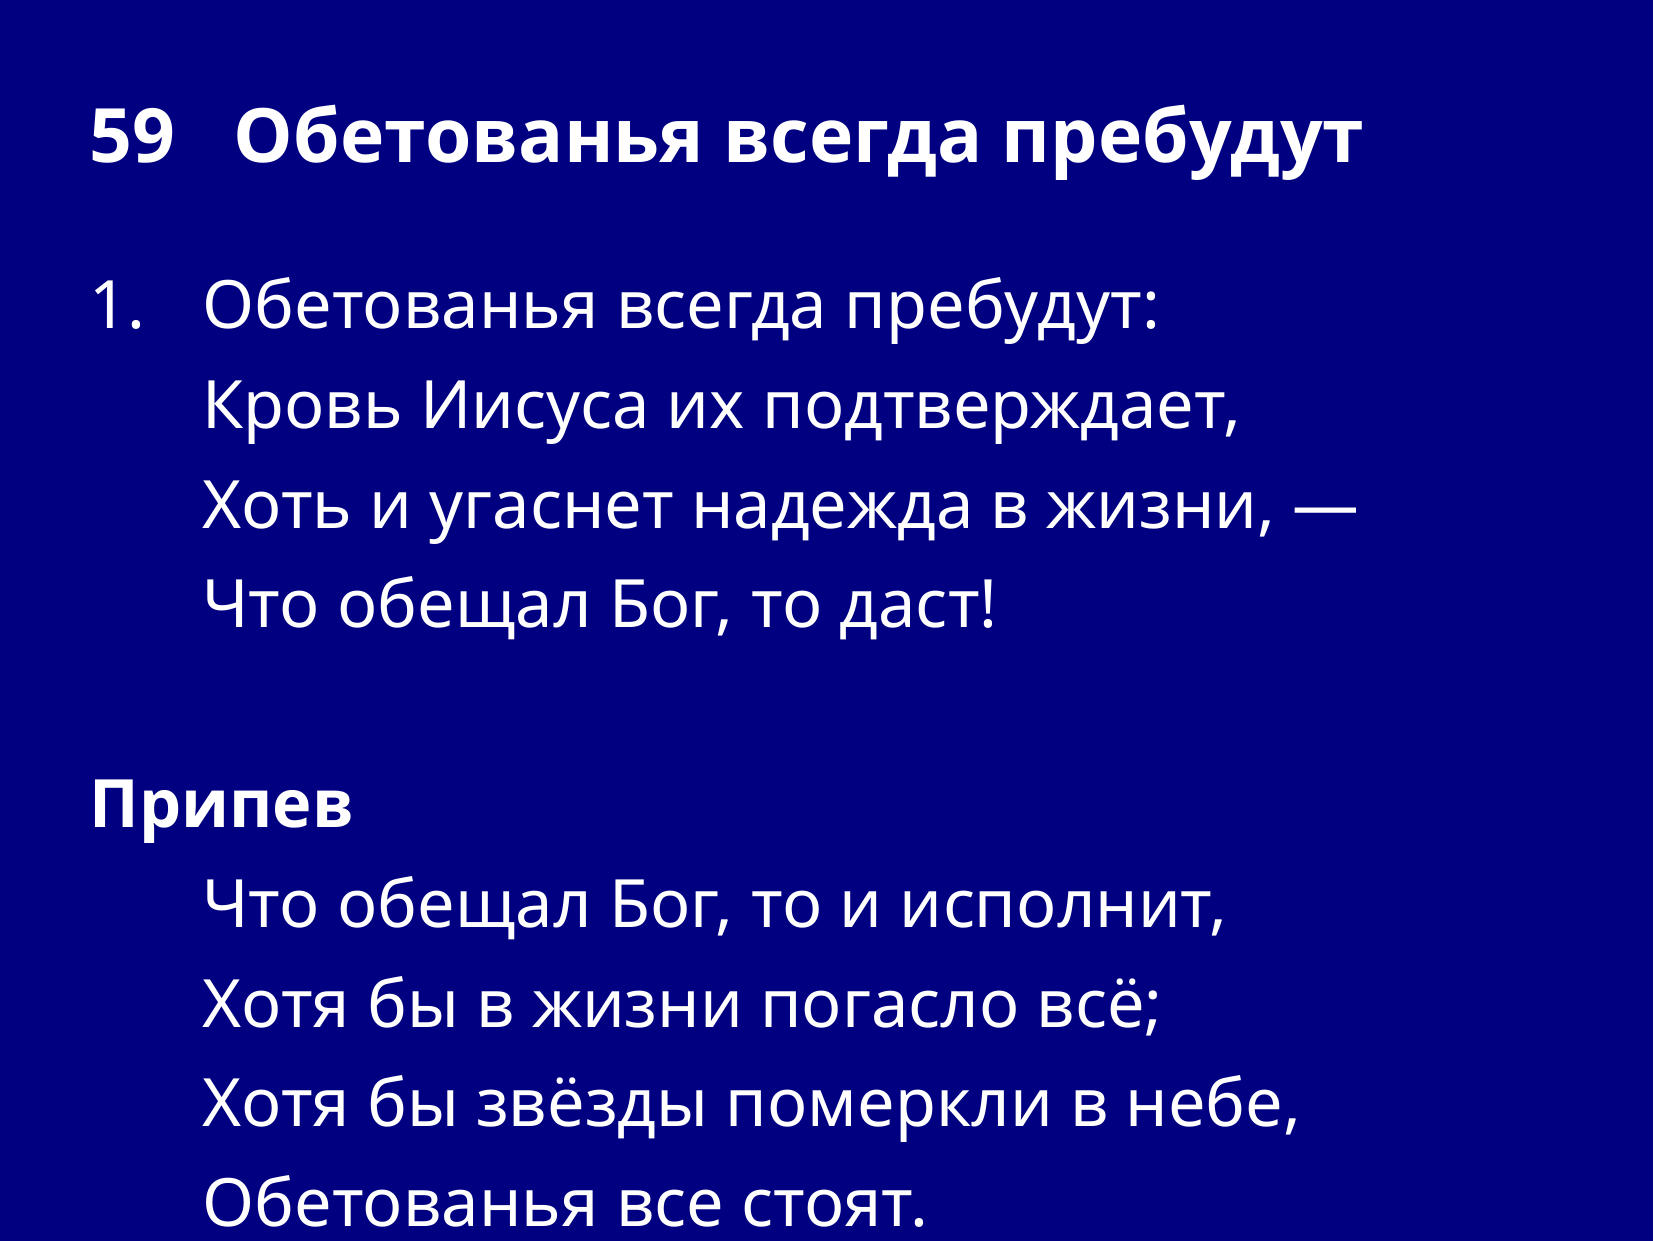

59 Обетованья всегда пребудут
1.	Обетованья всегда пребудут:
	Кровь Иисуса их подтверждает,
	Хоть и угаснет надежда в жизни, —
	Что обещал Бог, то даст!
Припев
	Что обещал Бог, то и исполнит,
	Хотя бы в жизни погасло всё;
	Хотя бы звёзды померкли в небе,
	Обетованья все стоят.